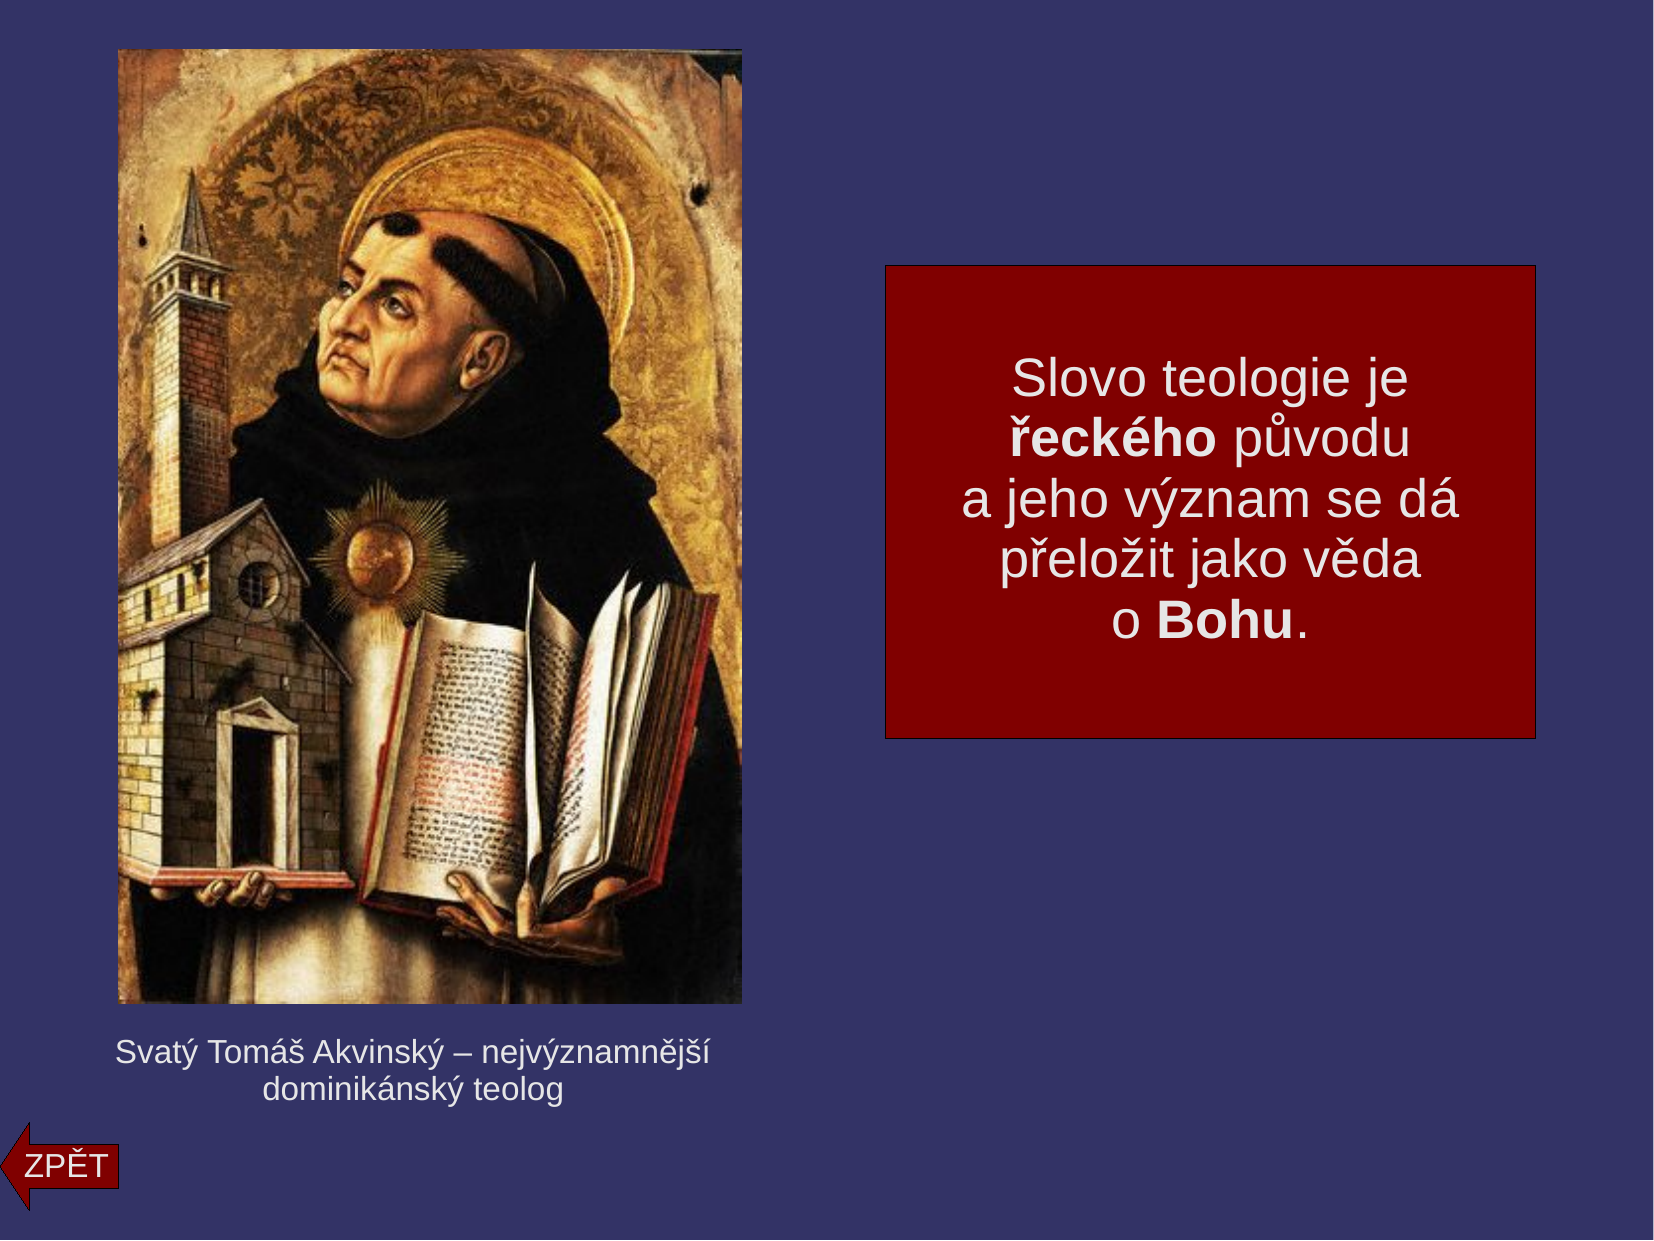

Mnoho dominikánů se zabývalo teologií. Víte, čím se tato vědecká disciplína zabývá?
Slovo teologie je řeckého původu
a jeho význam se dá přeložit jako věda
o Bohu.
# Svatý Tomáš Akvinský – nejvýznamnější dominikánský teolog
ZPĚT